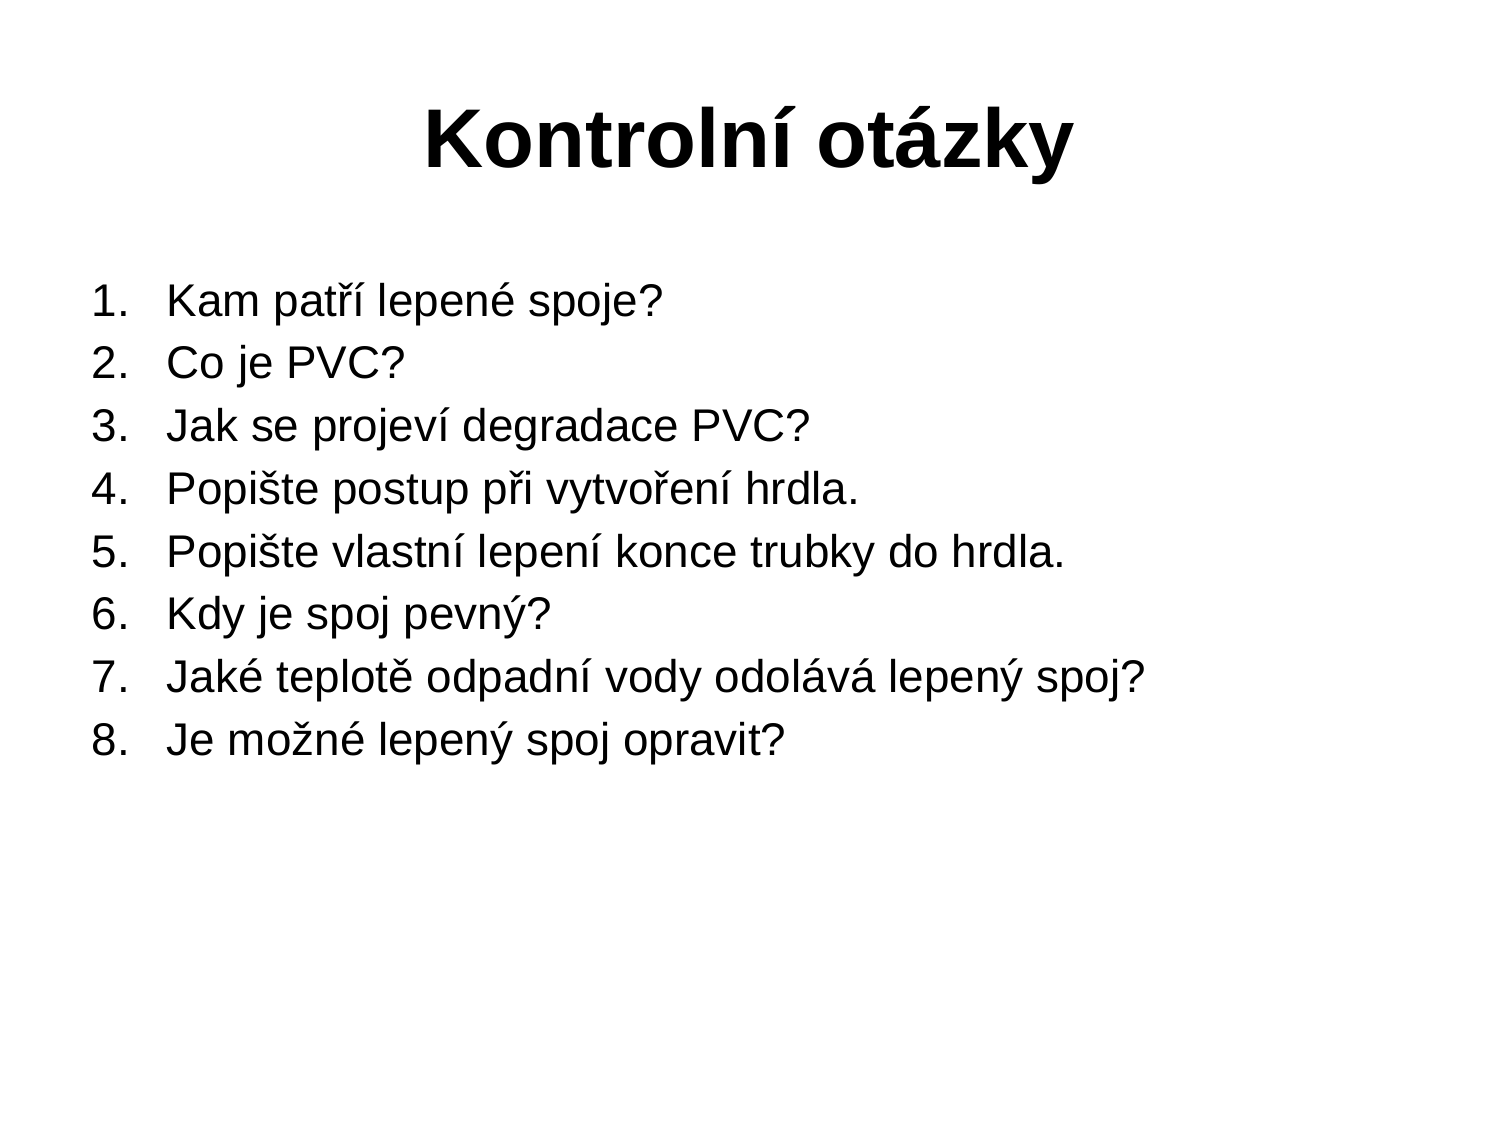

# Kontrolní otázky
Kam patří lepené spoje?
Co je PVC?
Jak se projeví degradace PVC?
Popište postup při vytvoření hrdla.
Popište vlastní lepení konce trubky do hrdla.
Kdy je spoj pevný?
Jaké teplotě odpadní vody odolává lepený spoj?
Je možné lepený spoj opravit?